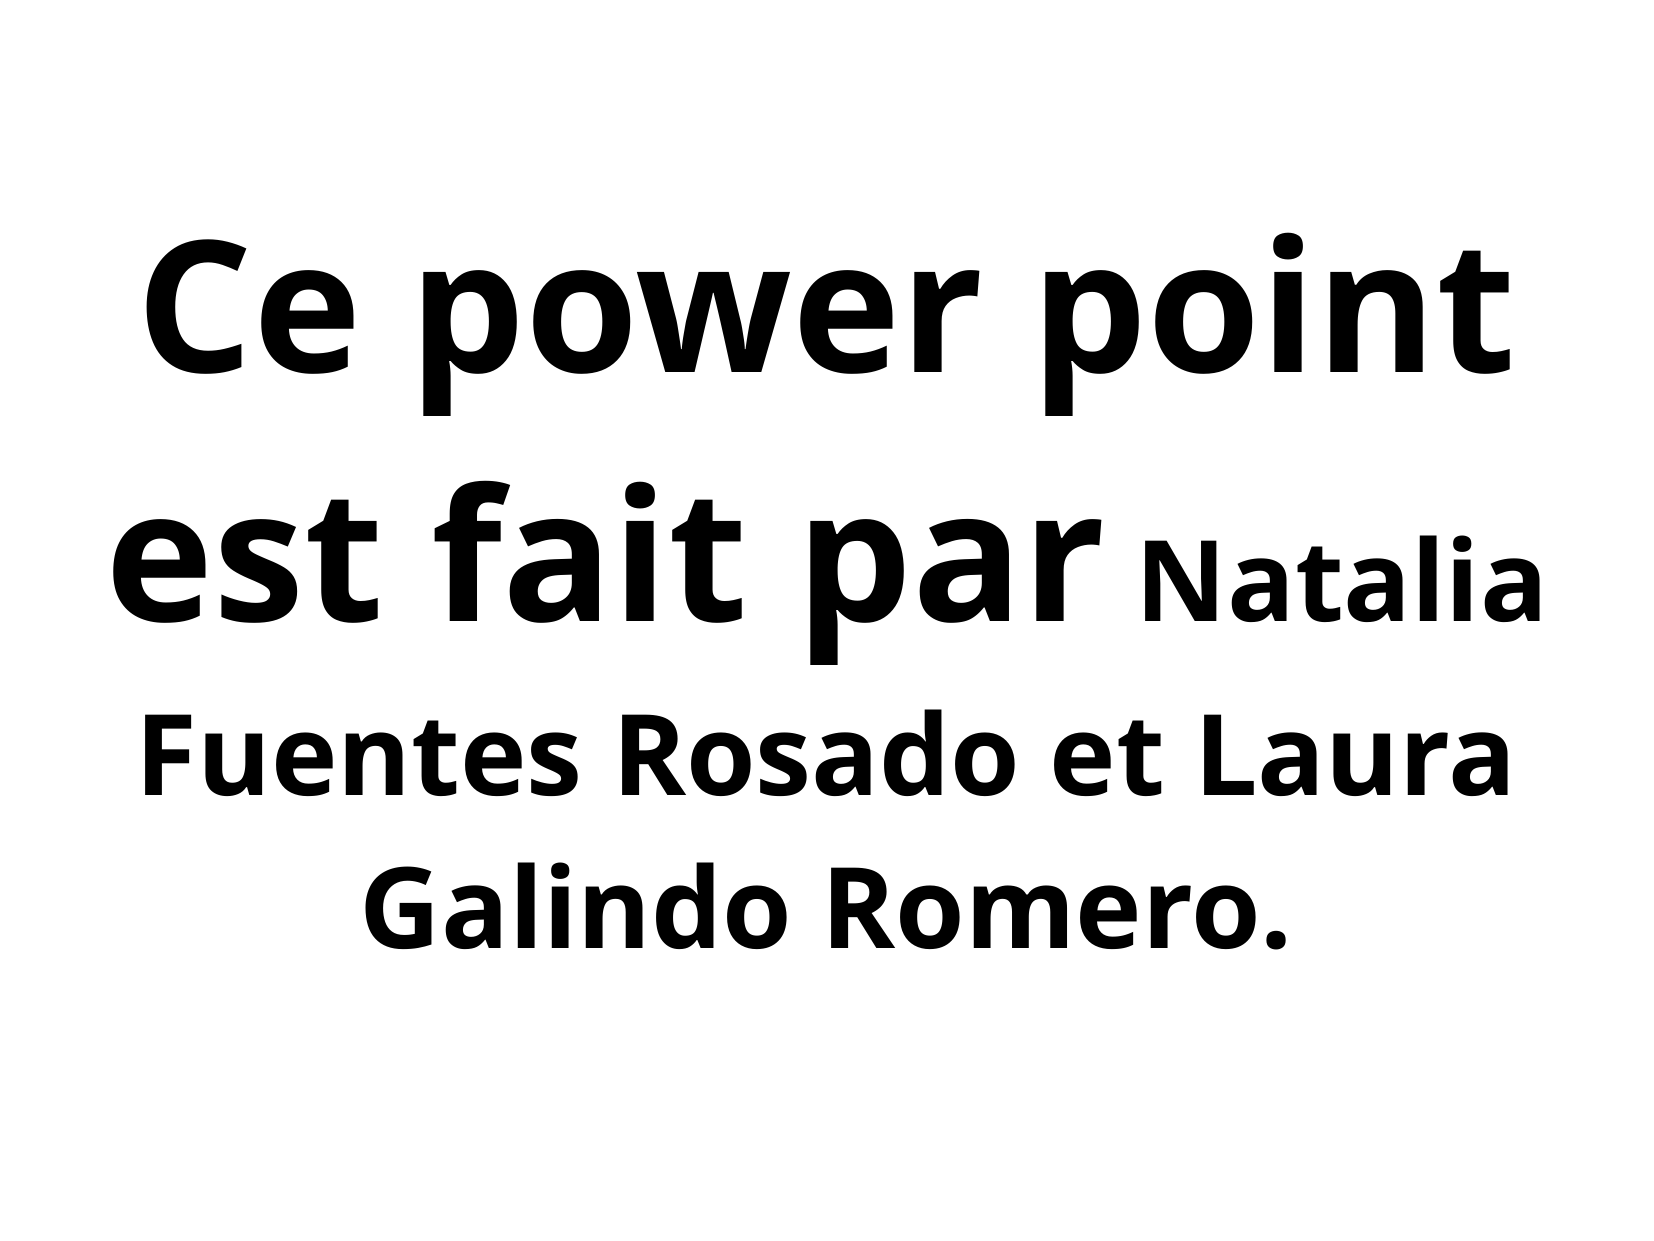

# Ce power point est fait par Natalia Fuentes Rosado et Laura Galindo Romero.